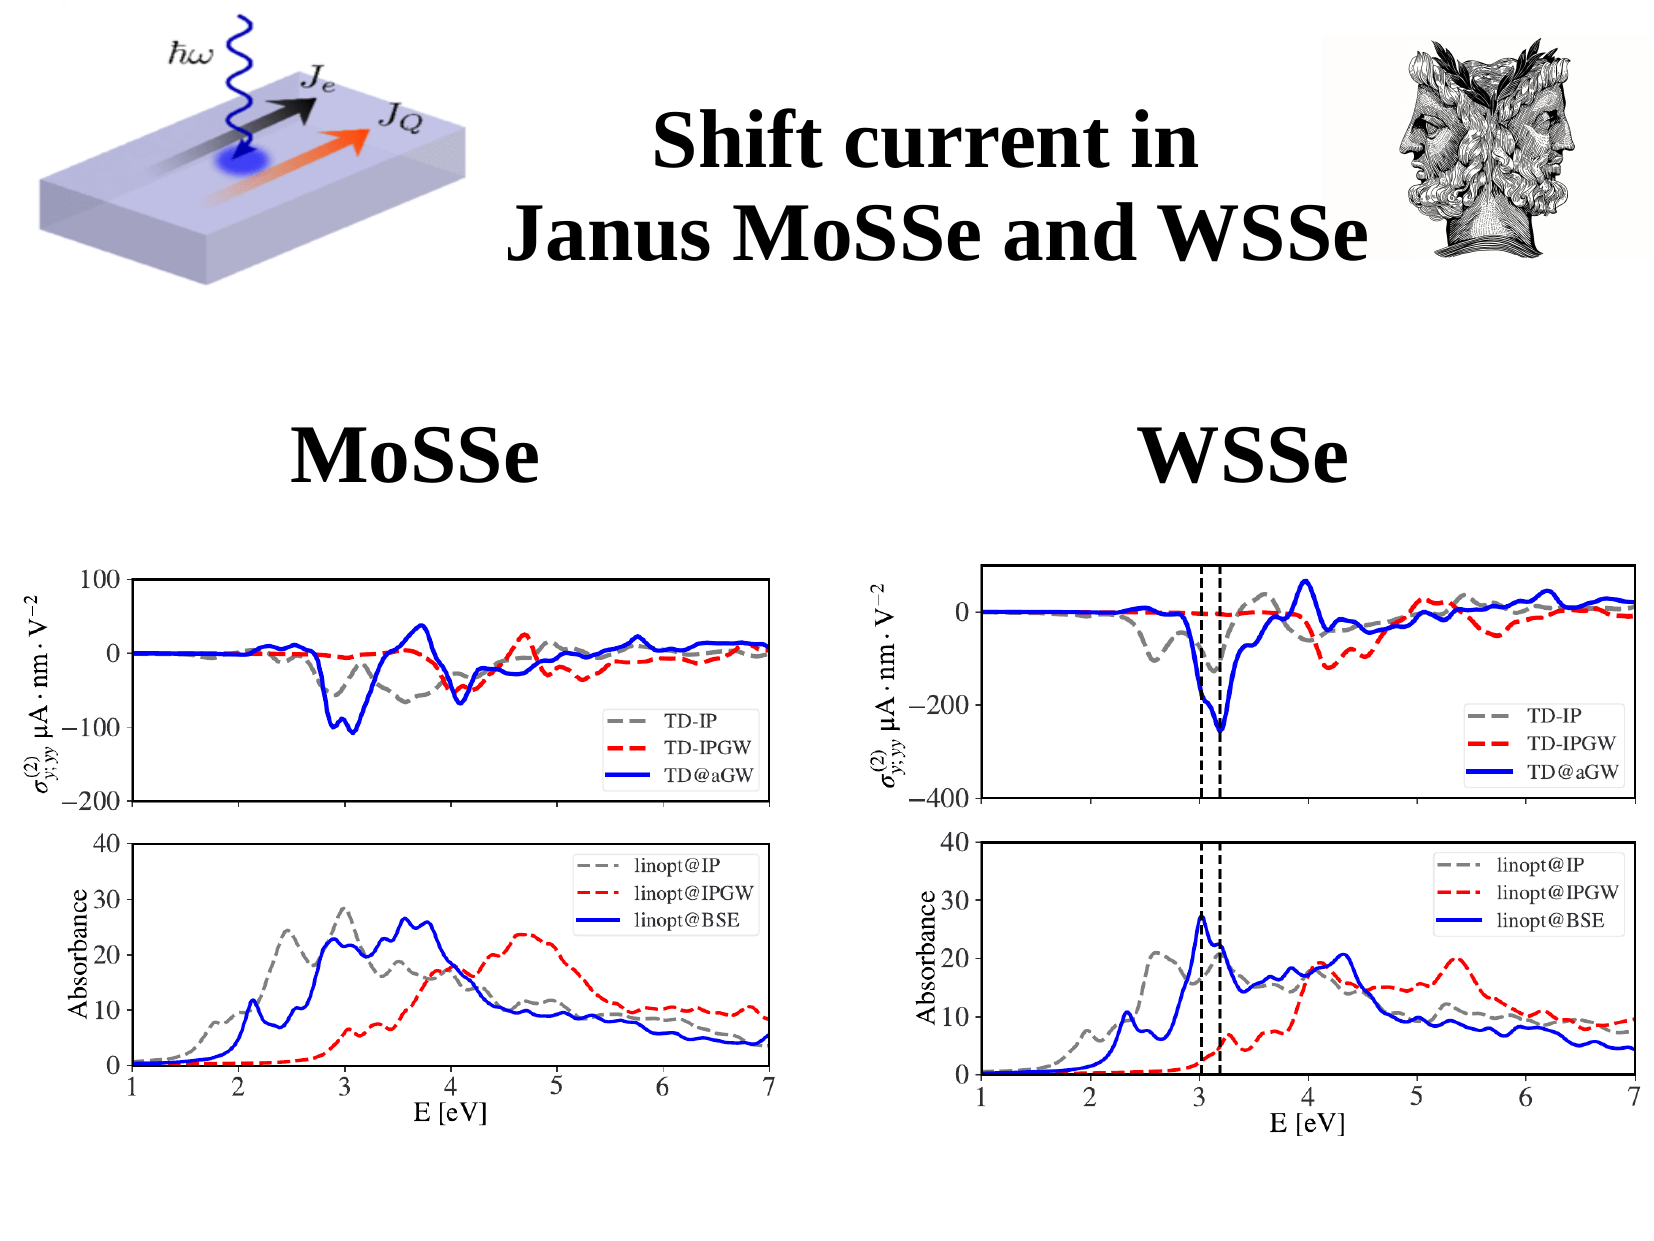

# Shift current in Janus MoSSe and WSSe
MoSSe
WSSe